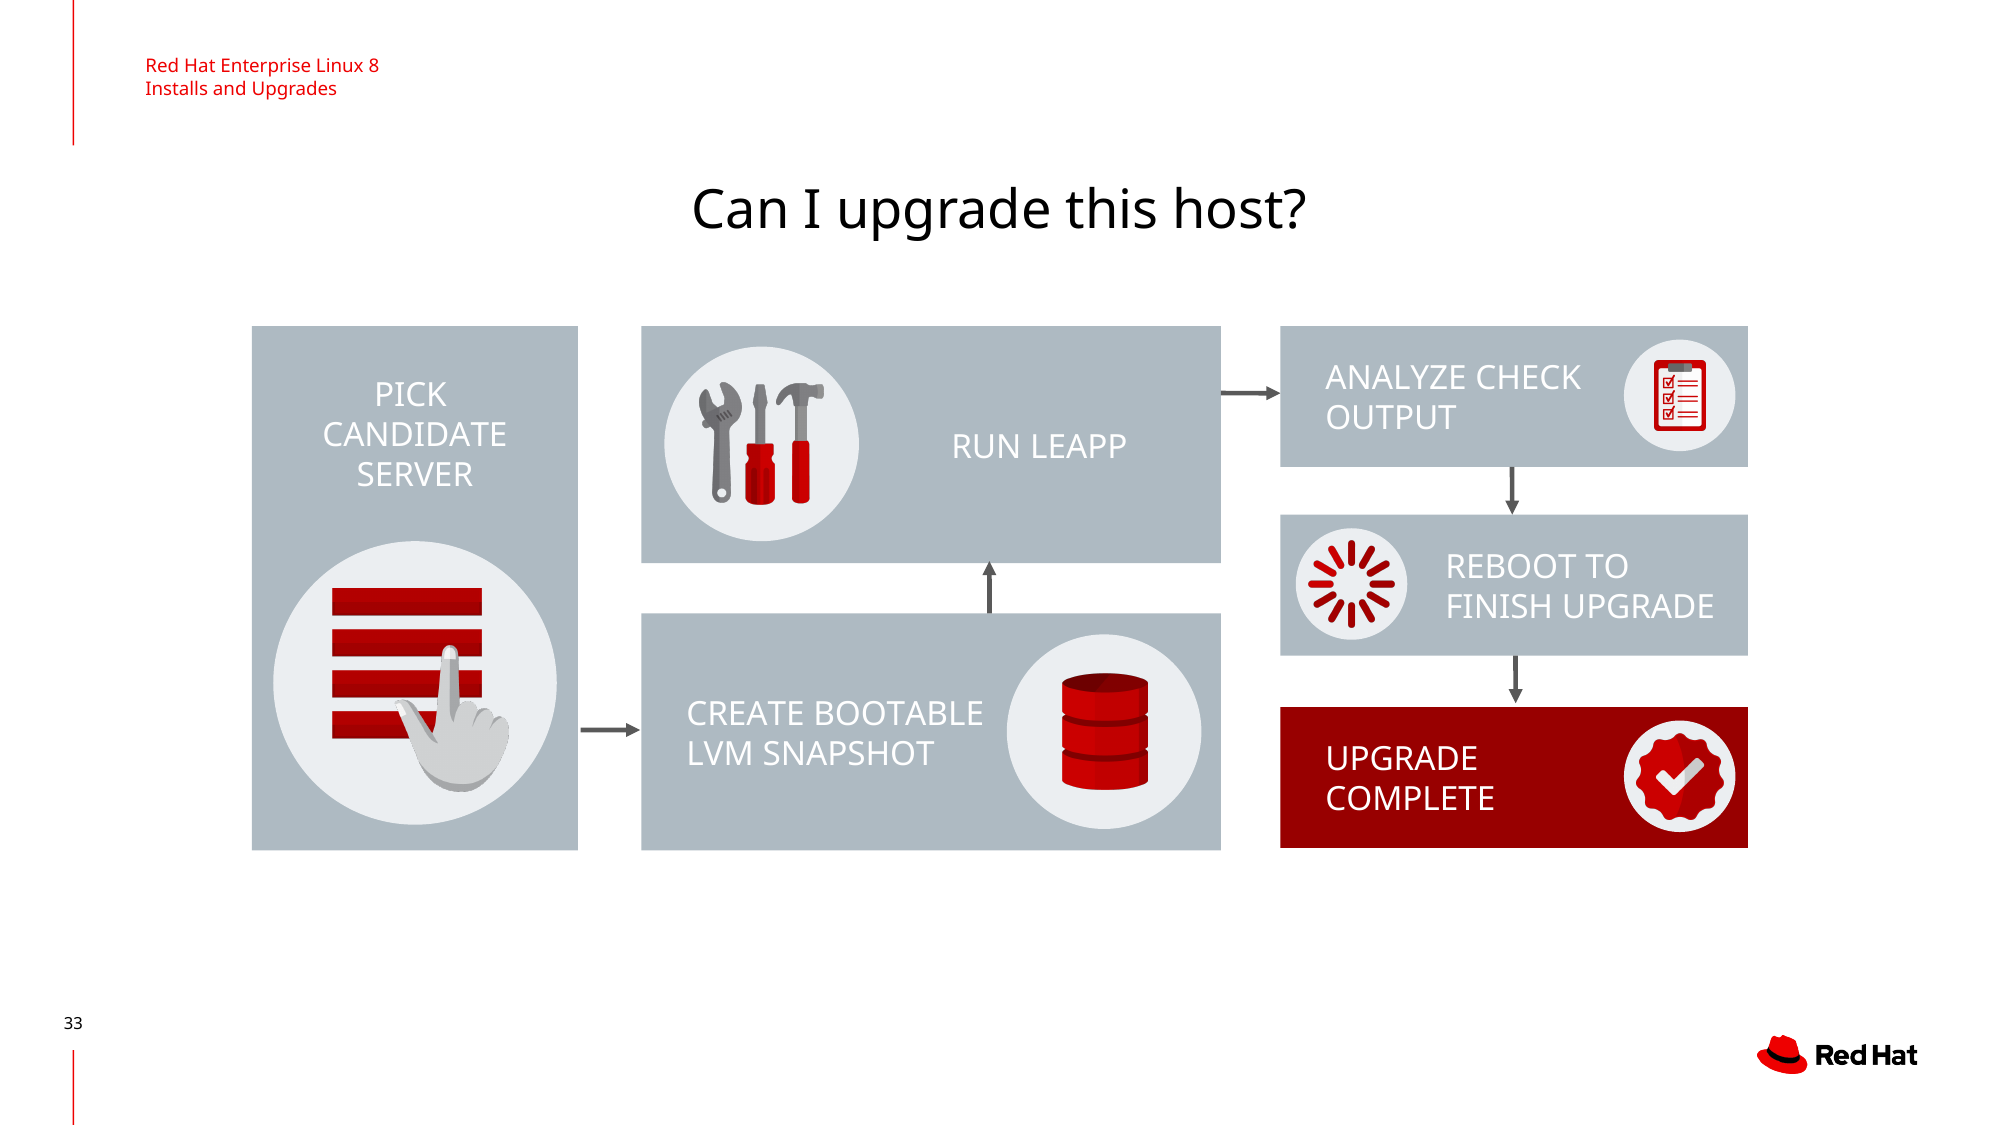

Red Hat Enterprise Linux 8
Installs and Upgrades
# Can I upgrade this host?
PICK
CANDIDATE SERVER
 RUN LEAPP
ANALYZE CHECK
OUTPUT
REBOOT TO FINISH UPGRADE
CREATE BOOTABLE
LVM SNAPSHOT
UPGRADE
COMPLETE